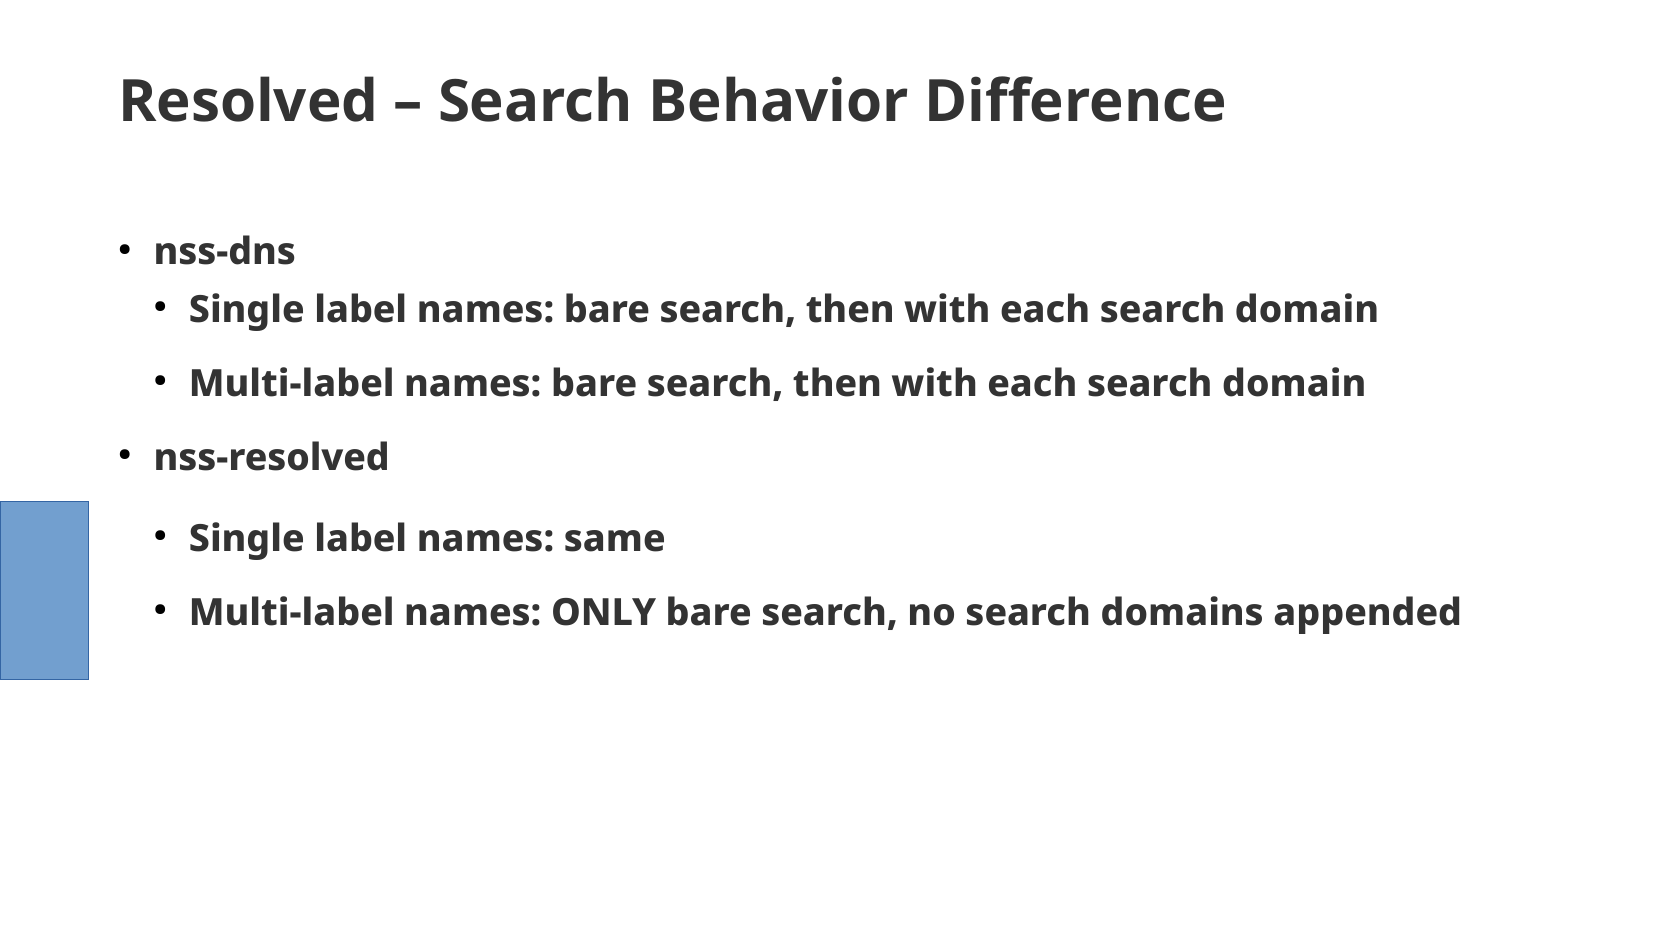

# Resolved – Search Behavior Difference
nss-dns
Single label names: bare search, then with each search domain
Multi-label names: bare search, then with each search domain
nss-resolved
Single label names: same
Multi-label names: ONLY bare search, no search domains appended